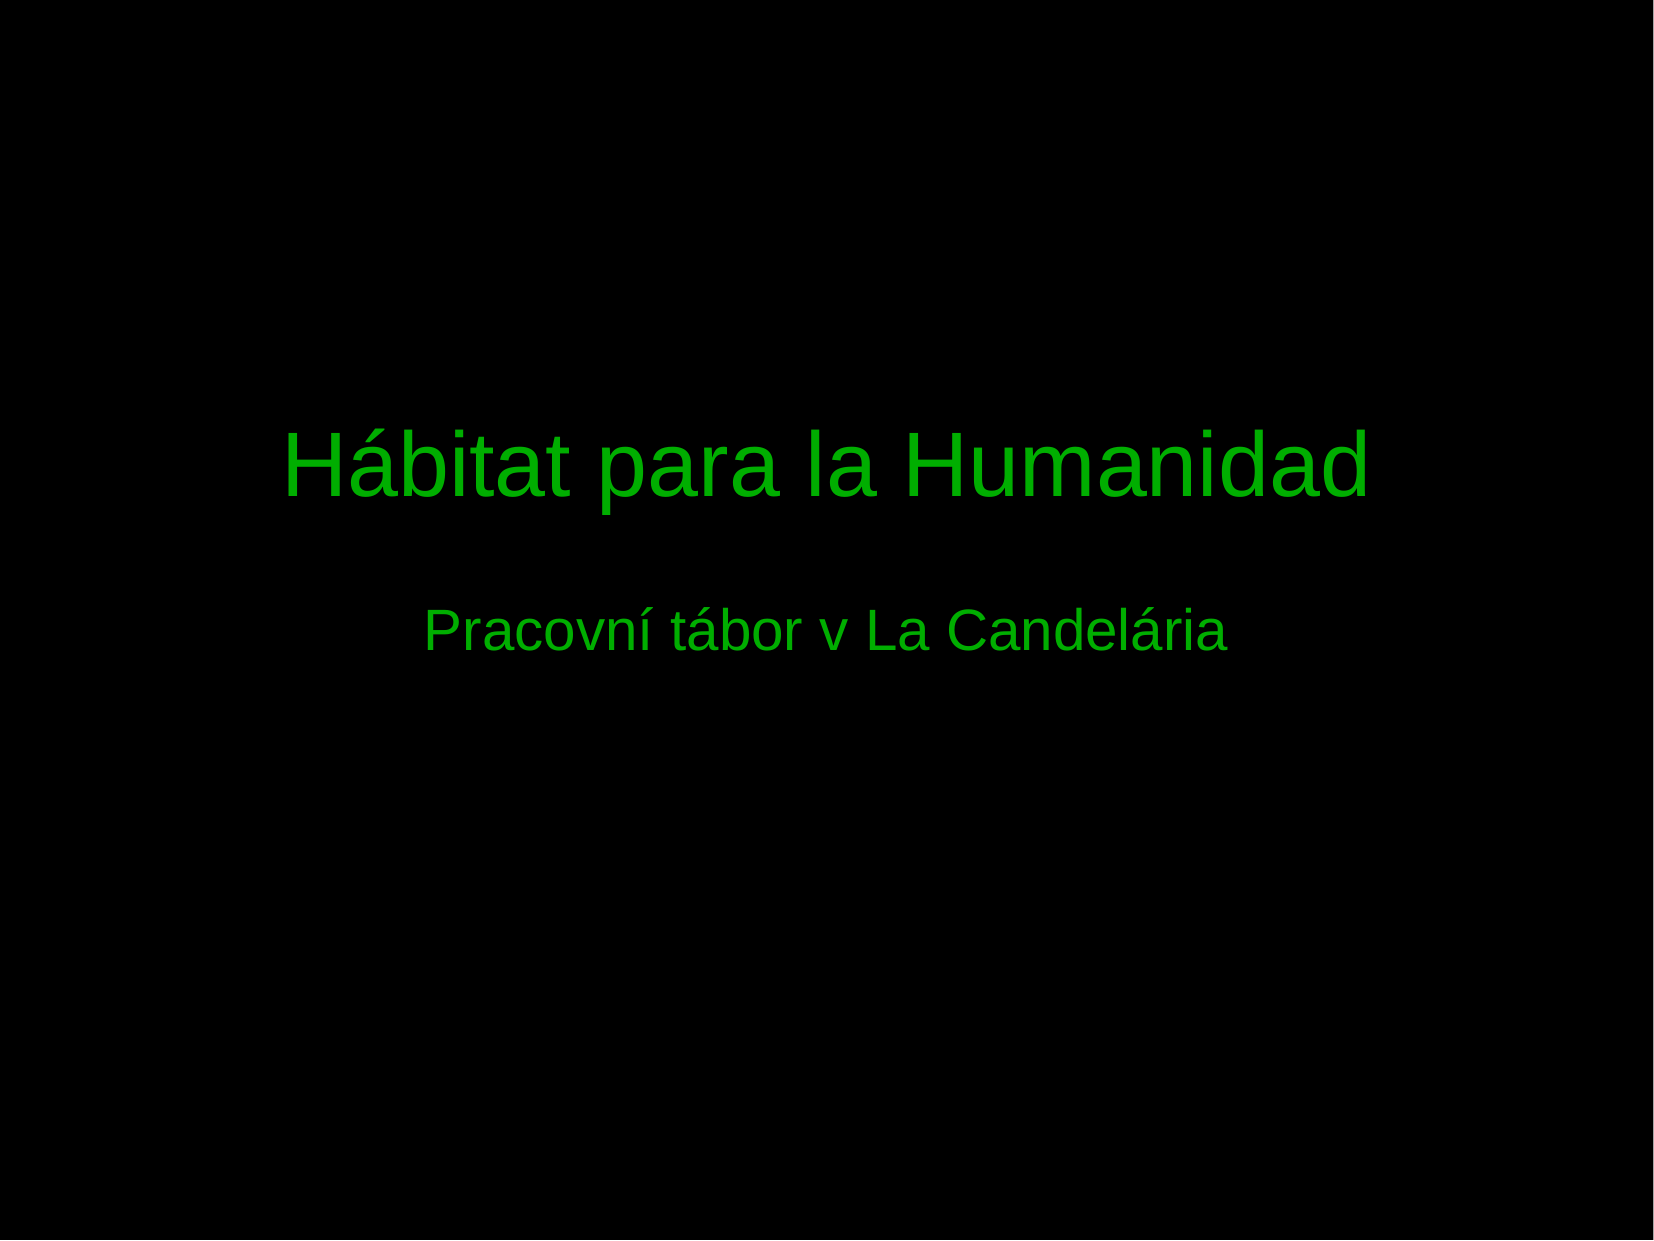

# Hábitat para la Humanidad
Pracovní tábor v La Candelária